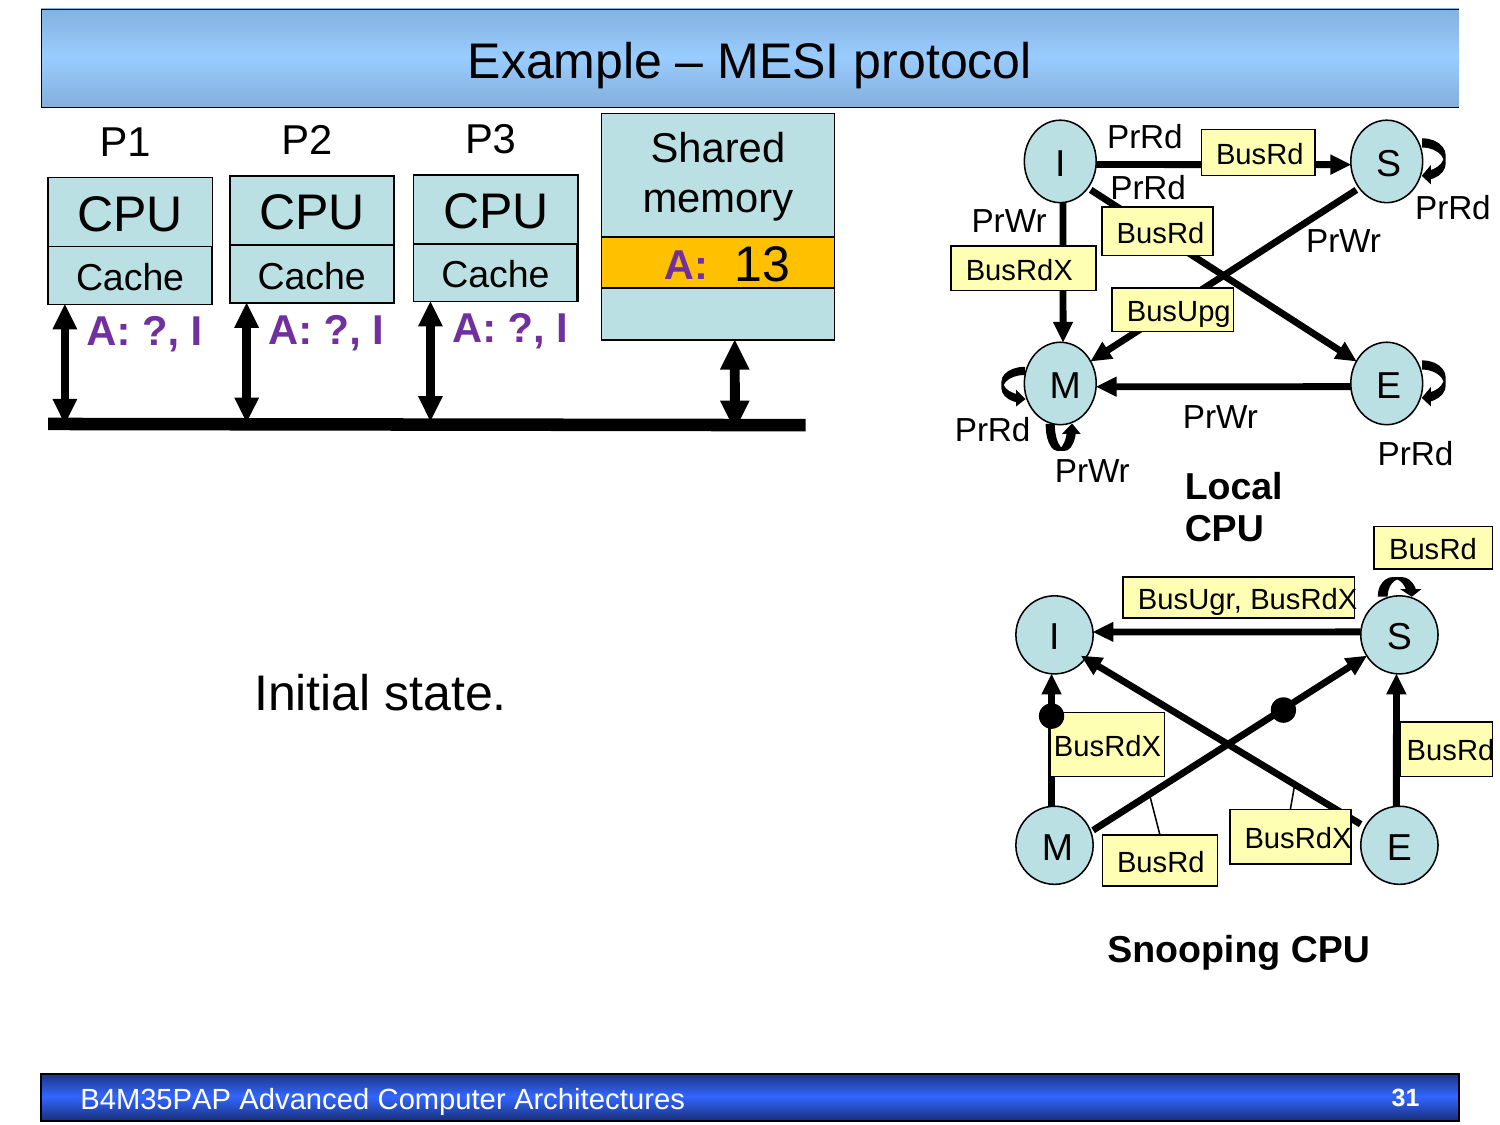

# Example – MESI protocol
P3
CPU
Cache
P2
CPU
Cache
P1
CPU
Cache
PrRd
I
S
BusRd
PrRd
PrRd
PrWr
BusRd
PrWr
BusRdX
BusUpg
M
E
PrWr
PrRd
PrRd
PrWr
Shared
memory
 13
 A:
A: ?, I
A: ?, I
A: ?, I
Local CPU
BusRd
BusUgr, BusRdX
I
S
 BusRdX
M
E
BusRdX
BusRd
Initial state.
 BusRd
Snooping CPU